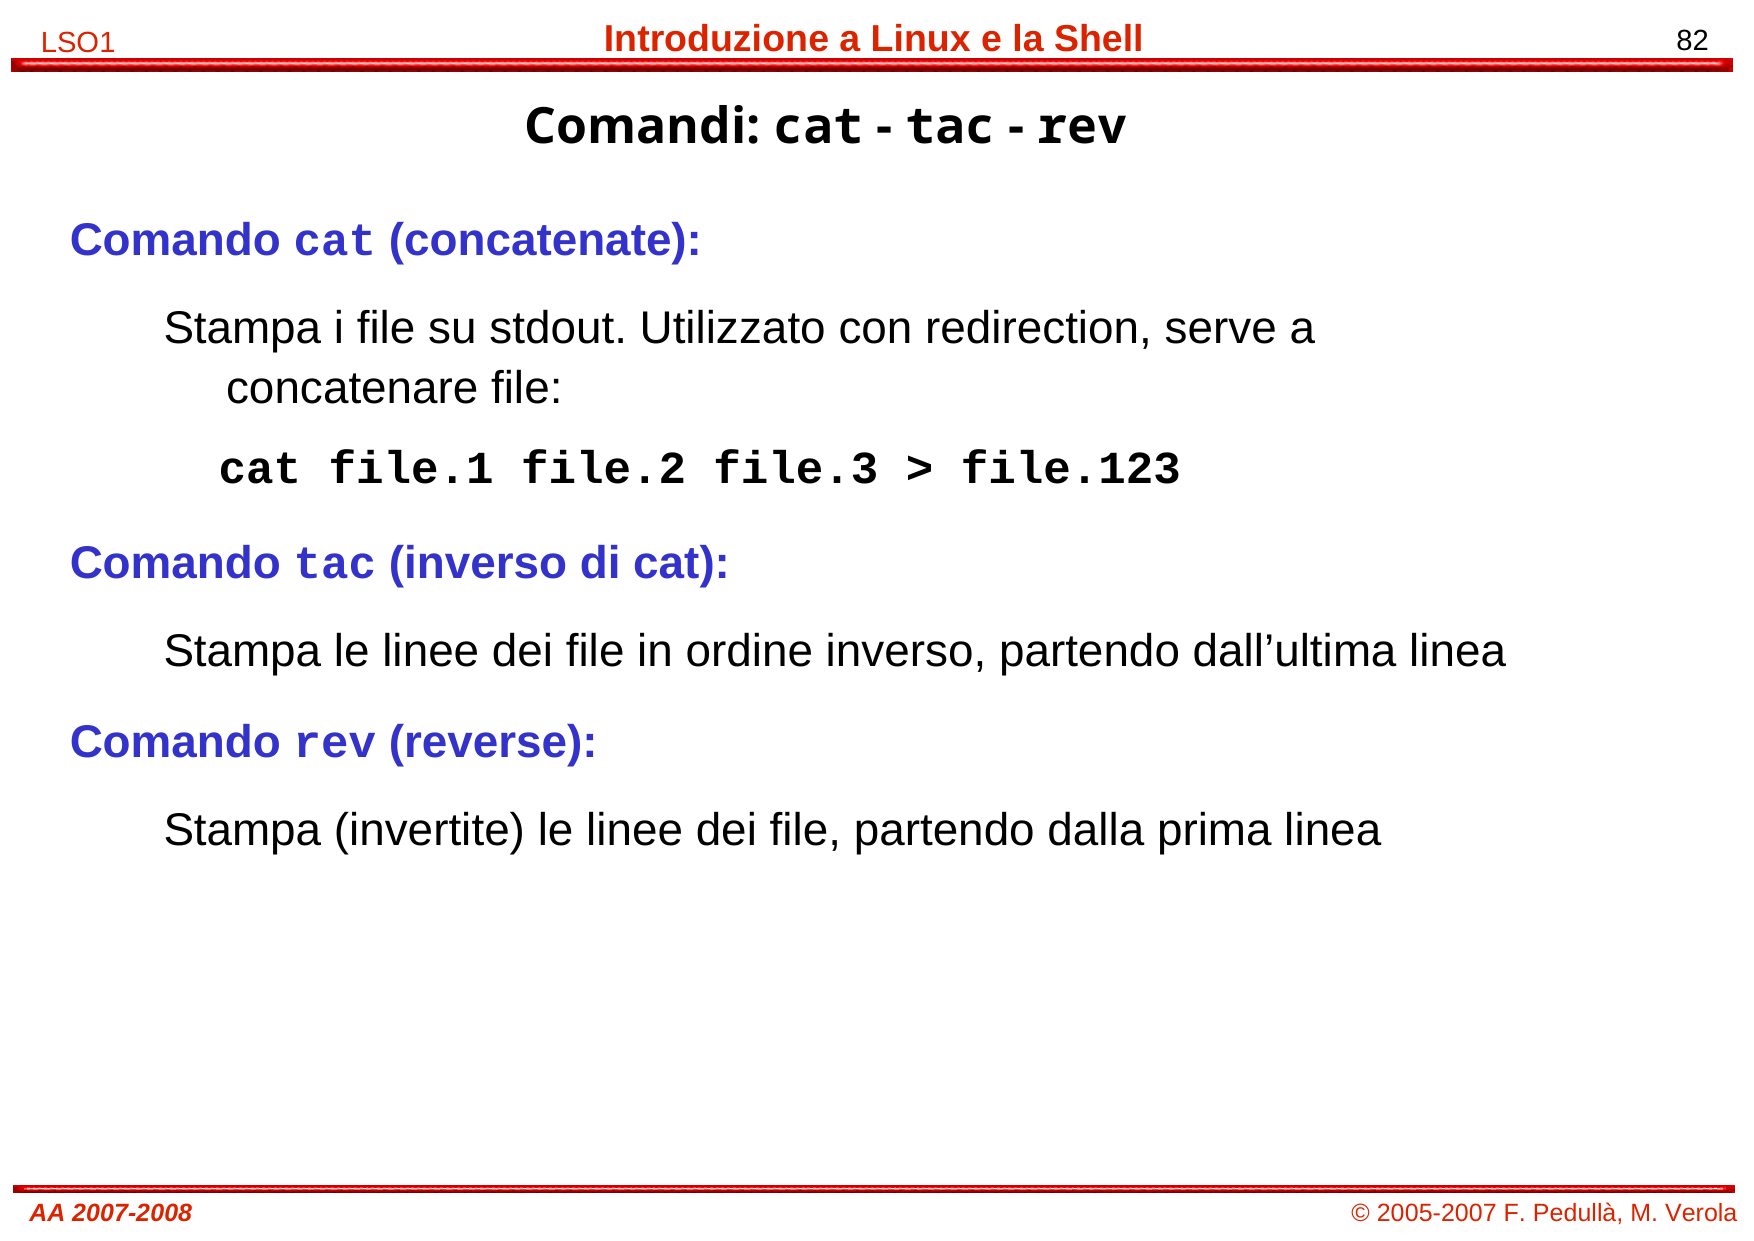

# Comandi: cat - tac - rev
Comando cat (concatenate):
Stampa i file su stdout. Utilizzato con redirection, serve a concatenare file:
 cat file.1 file.2 file.3 > file.123
Comando tac (inverso di cat):
Stampa le linee dei file in ordine inverso, partendo dall’ultima linea
Comando rev (reverse):
Stampa (invertite) le linee dei file, partendo dalla prima linea